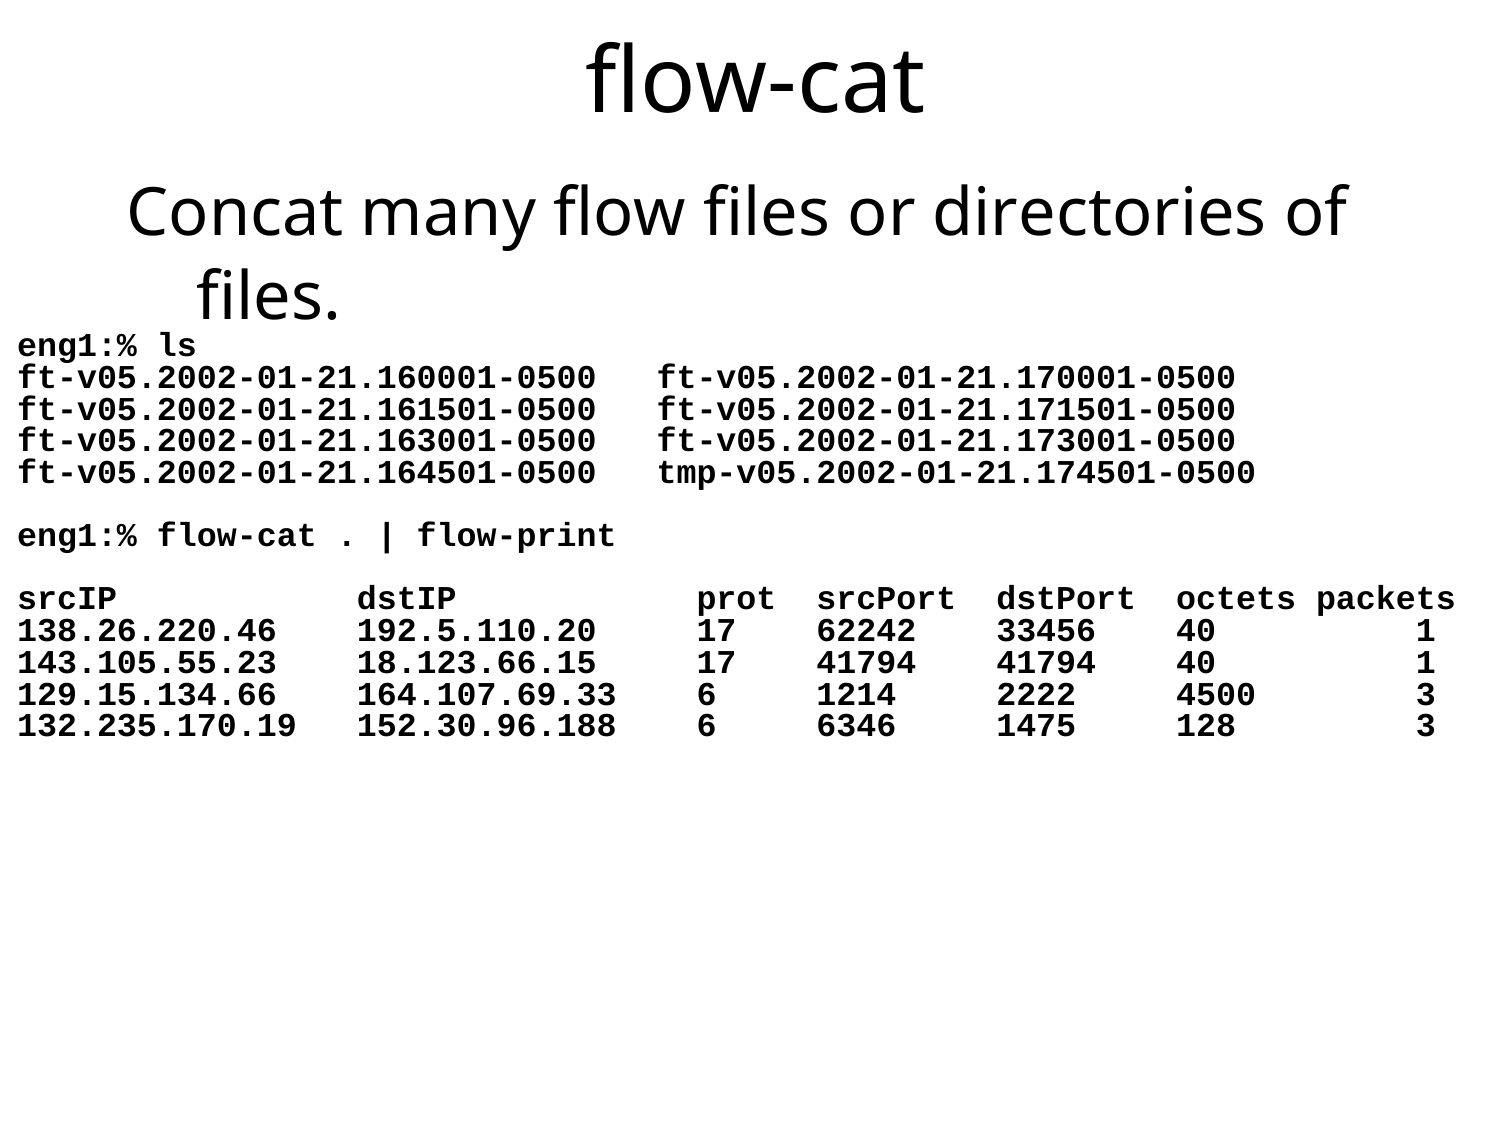

# flow-cat
Concat many flow files or directories of files.
eng1:% ls
ft-v05.2002-01-21.160001-0500 ft-v05.2002-01-21.170001-0500
ft-v05.2002-01-21.161501-0500 ft-v05.2002-01-21.171501-0500
ft-v05.2002-01-21.163001-0500 ft-v05.2002-01-21.173001-0500
ft-v05.2002-01-21.164501-0500 tmp-v05.2002-01-21.174501-0500
eng1:% flow-cat . | flow-print
srcIP dstIP prot srcPort dstPort octets packets
138.26.220.46 192.5.110.20 17 62242 33456 40 1
143.105.55.23 18.123.66.15 17 41794 41794 40 1
129.15.134.66 164.107.69.33 6 1214 2222 4500 3
132.235.170.19 152.30.96.188 6 6346 1475 128 3